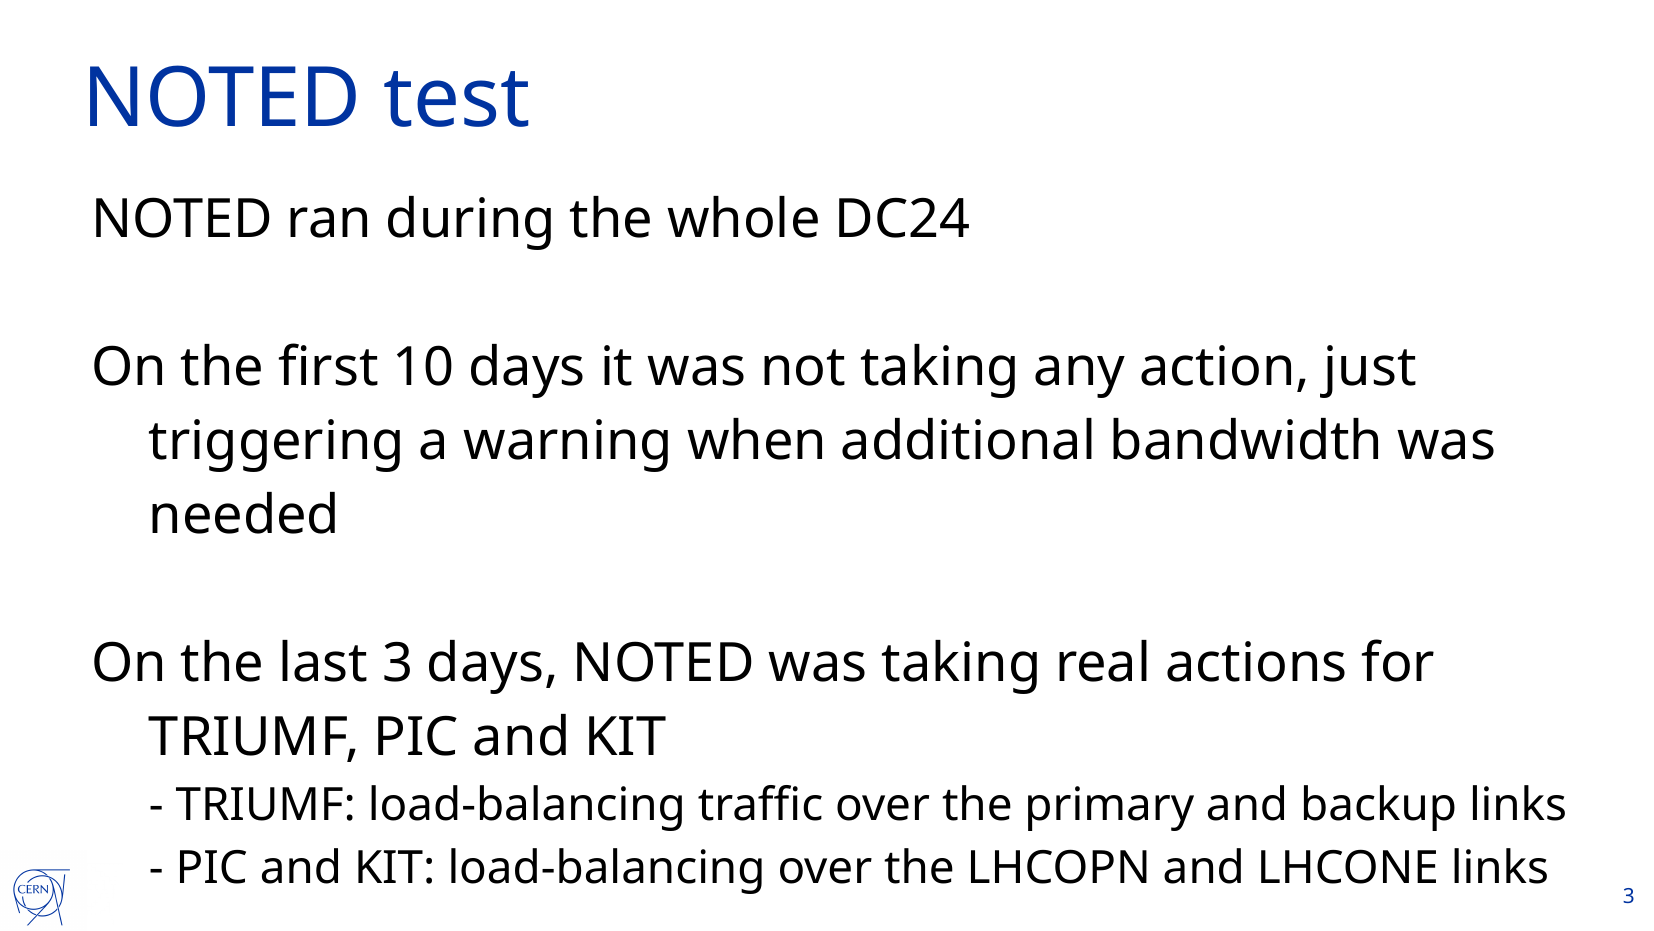

# NOTED test
NOTED ran during the whole DC24
On the first 10 days it was not taking any action, just triggering a warning when additional bandwidth was needed
On the last 3 days, NOTED was taking real actions for TRIUMF, PIC and KIT
- TRIUMF: load-balancing traffic over the primary and backup links
- PIC and KIT: load-balancing over the LHCOPN and LHCONE links